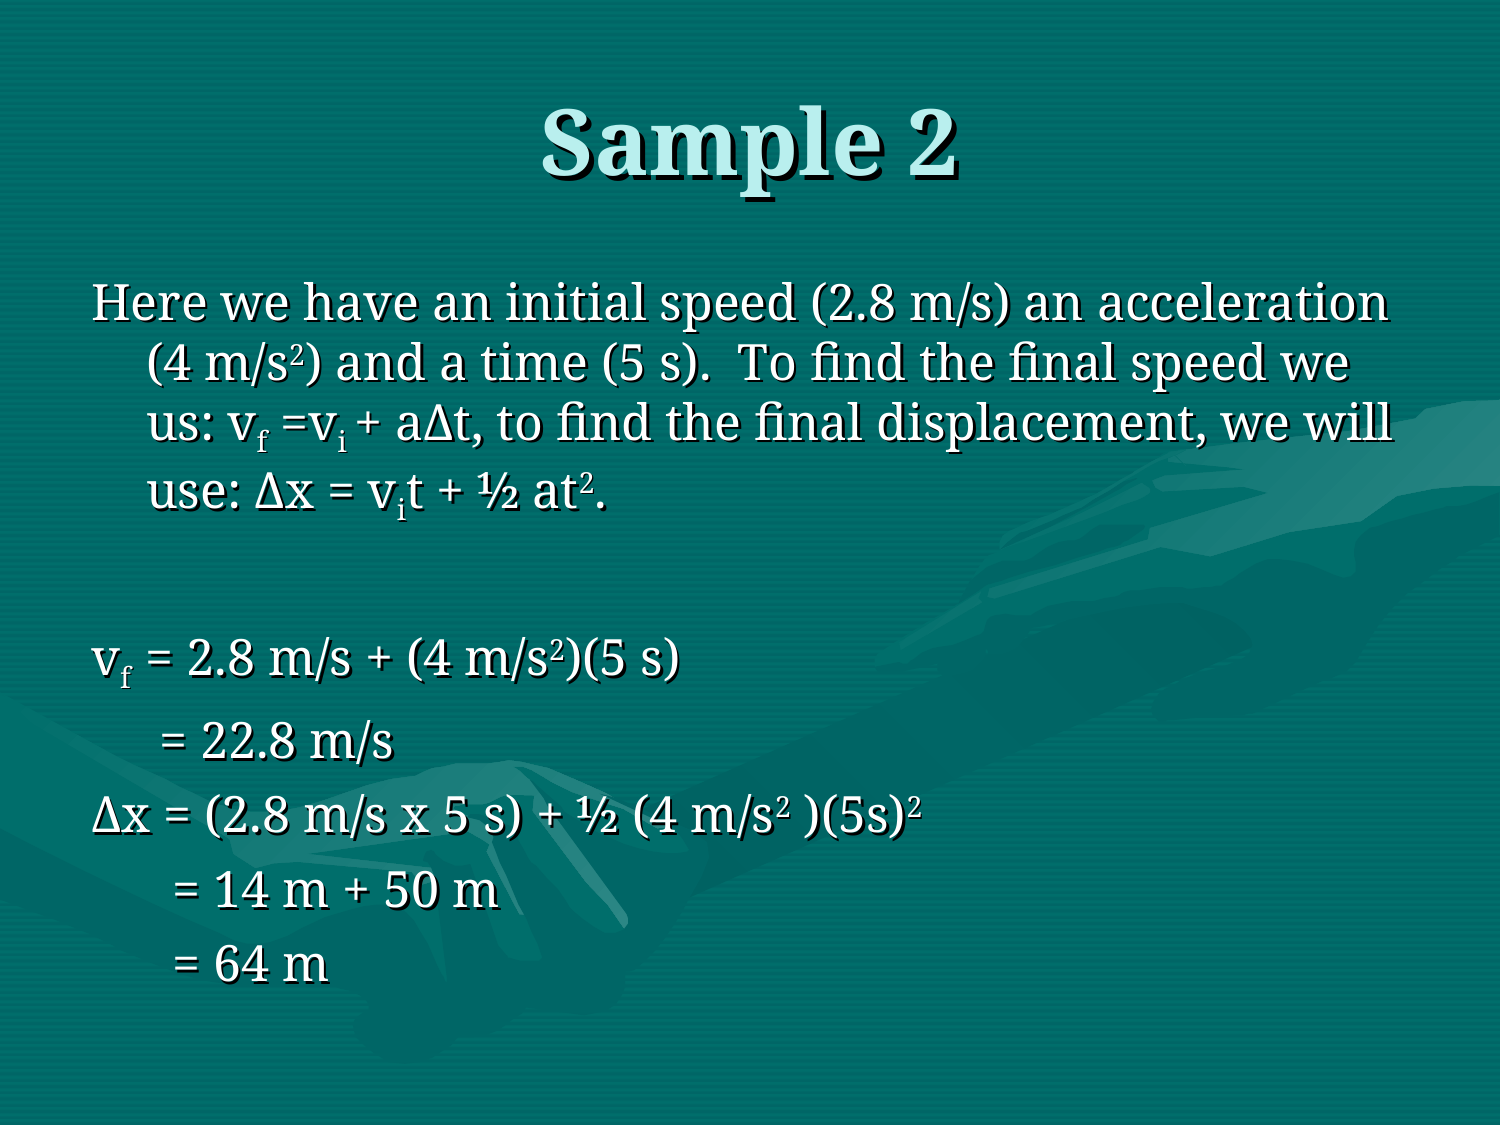

Sample 2
Here we have an initial speed (2.8 m/s) an acceleration (4 m/s2) and a time (5 s). To find the final speed we us: vf =vi + aΔt, to find the final displacement, we will use: Δx = vit + ½ at2.
vf = 2.8 m/s + (4 m/s2)(5 s)
	 = 22.8 m/s
Δx = (2.8 m/s x 5 s) + ½ (4 m/s2 )(5s)2
	 = 14 m + 50 m
	 = 64 m